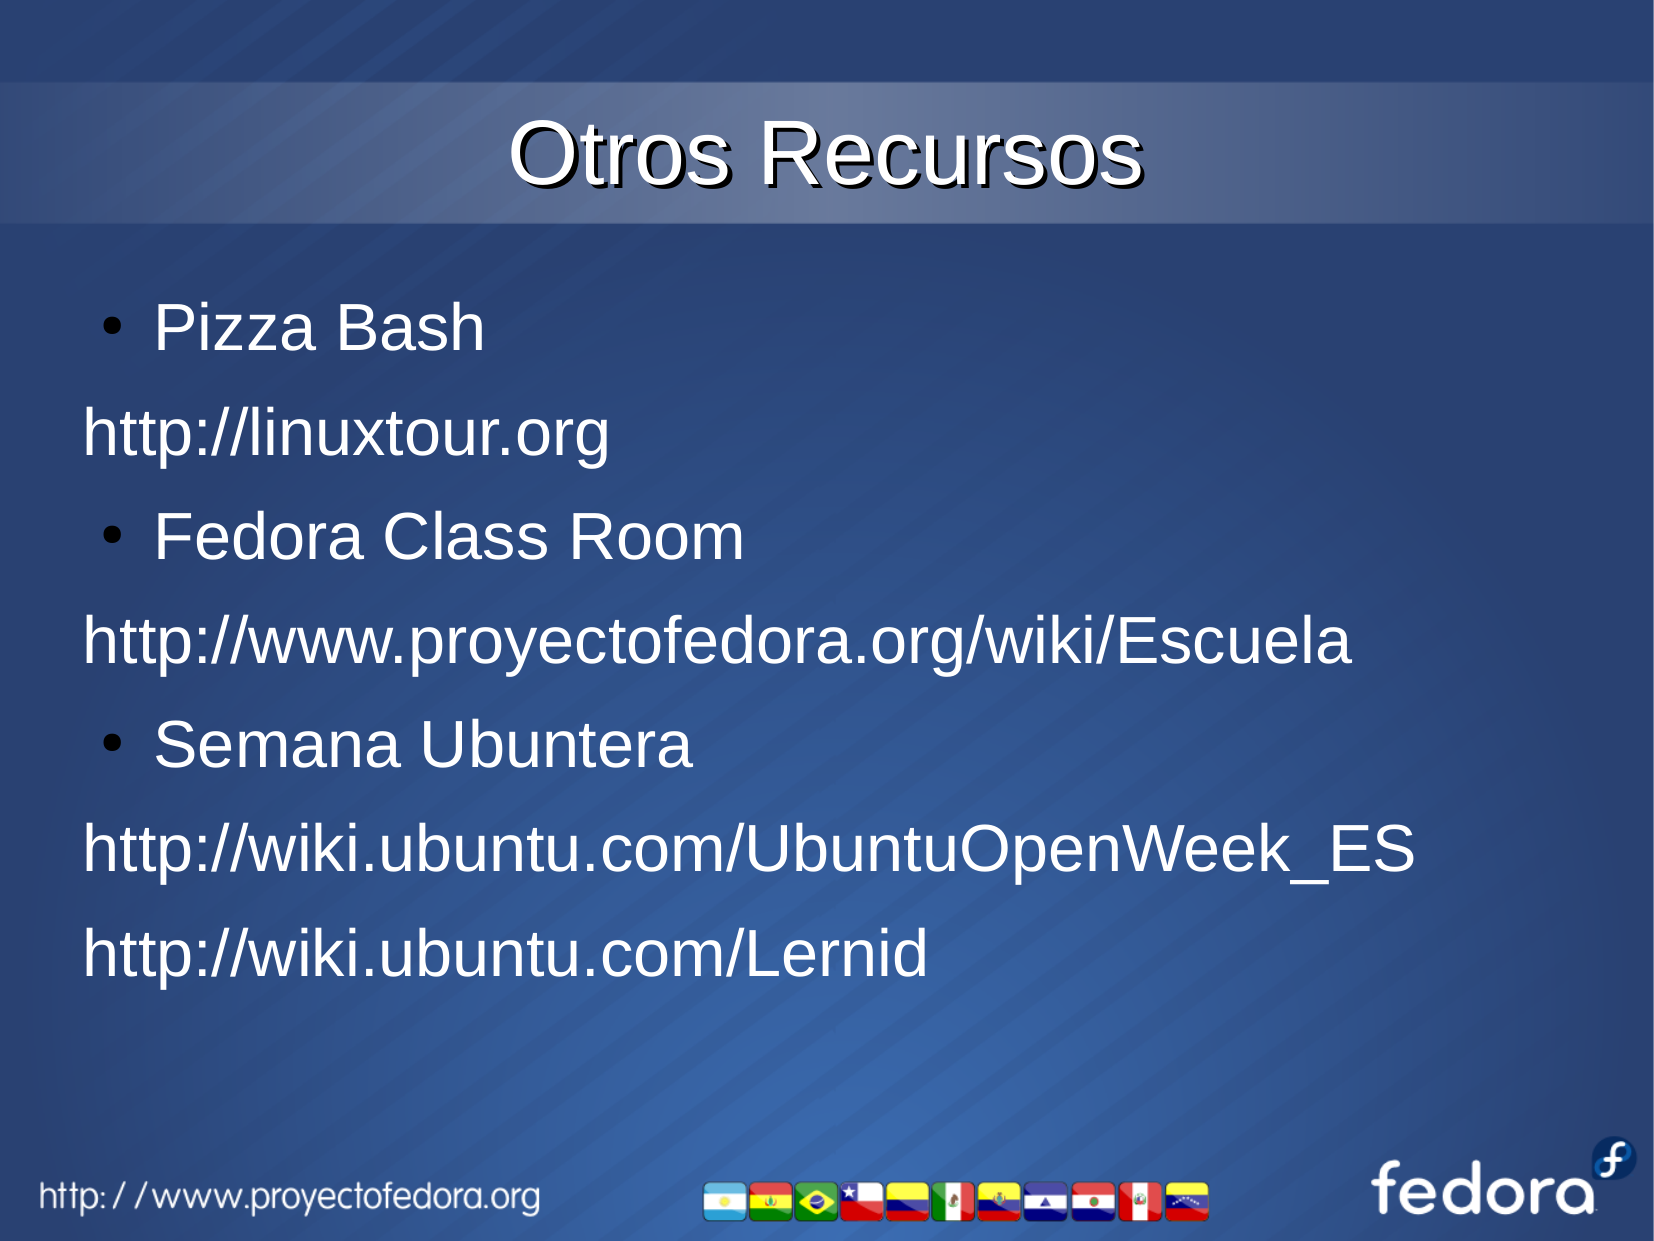

# Otros Recursos
Pizza Bash
http://linuxtour.org
Fedora Class Room
http://www.proyectofedora.org/wiki/Escuela
Semana Ubuntera
http://wiki.ubuntu.com/UbuntuOpenWeek_ES
http://wiki.ubuntu.com/Lernid